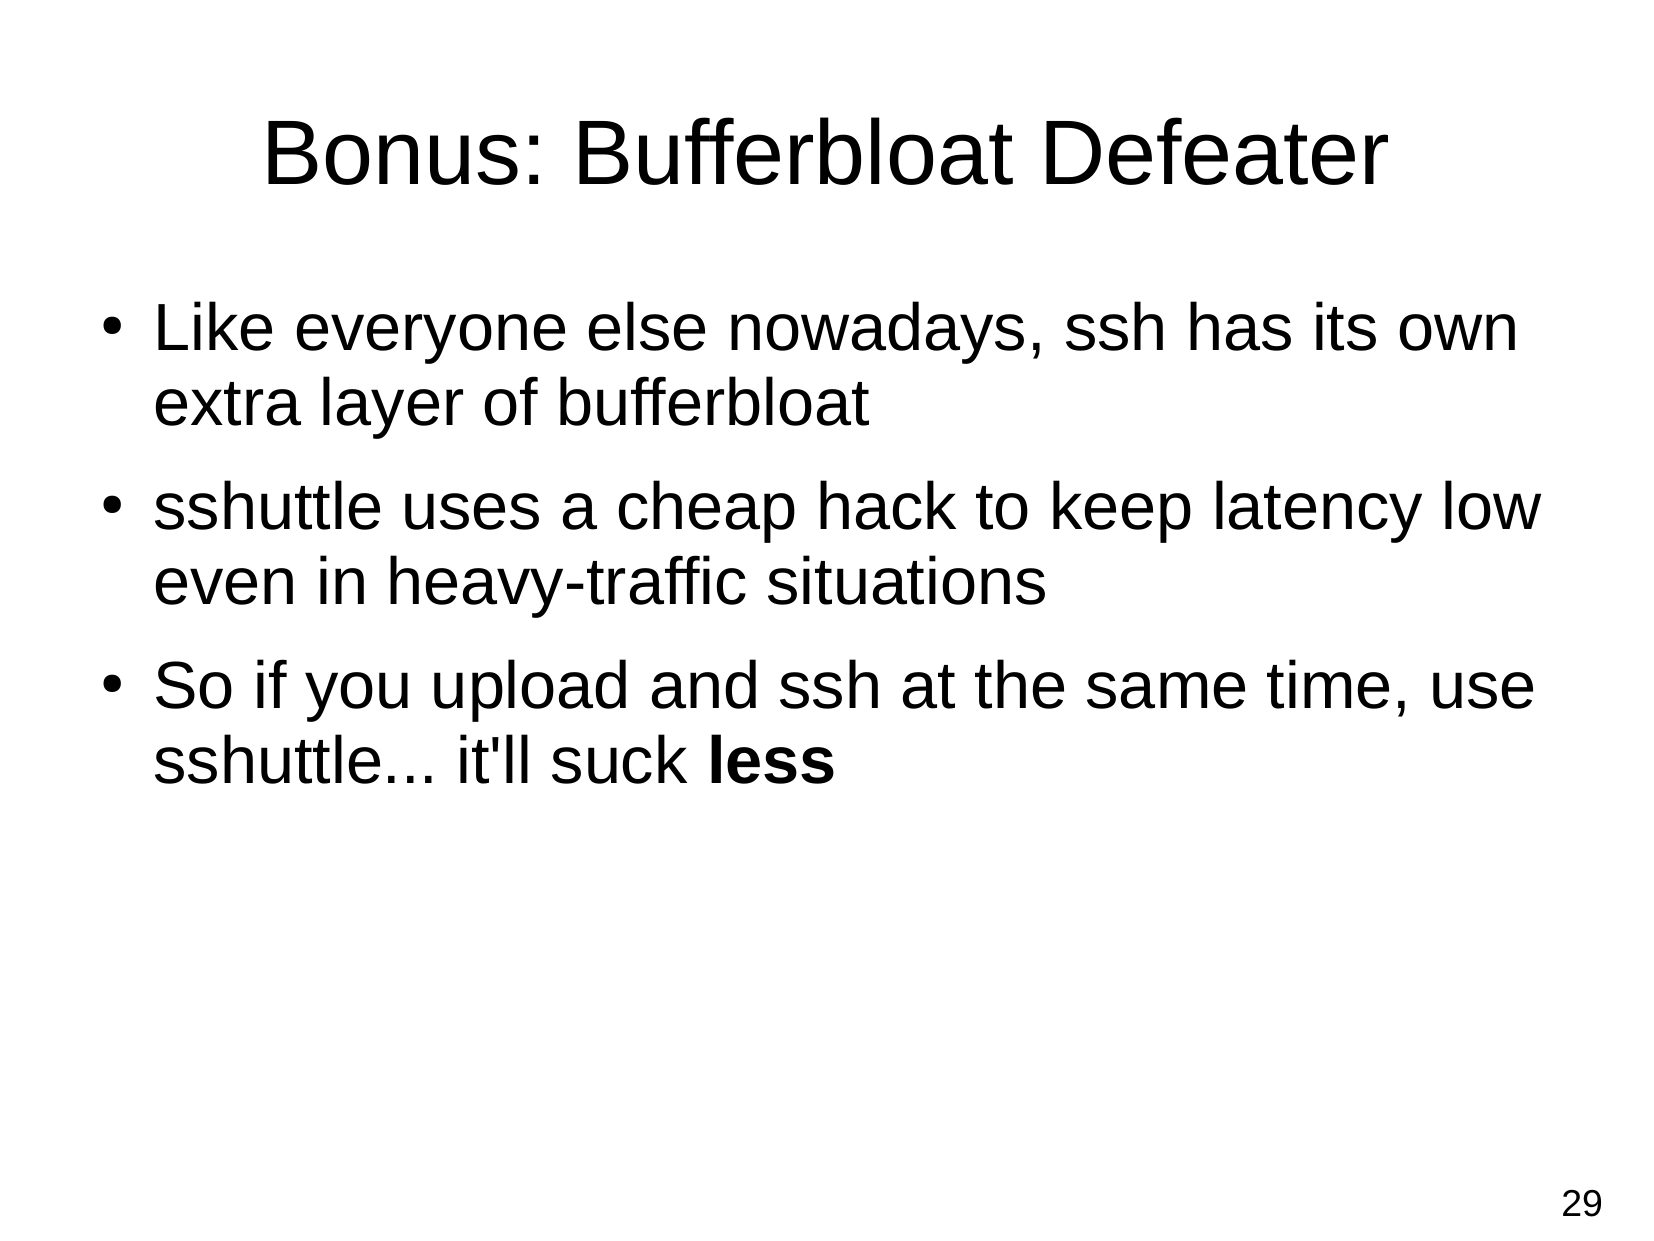

# Bonus: Bufferbloat Defeater
Like everyone else nowadays, ssh has its own extra layer of bufferbloat
sshuttle uses a cheap hack to keep latency low even in heavy-traffic situations
So if you upload and ssh at the same time, use sshuttle... it'll suck less
29